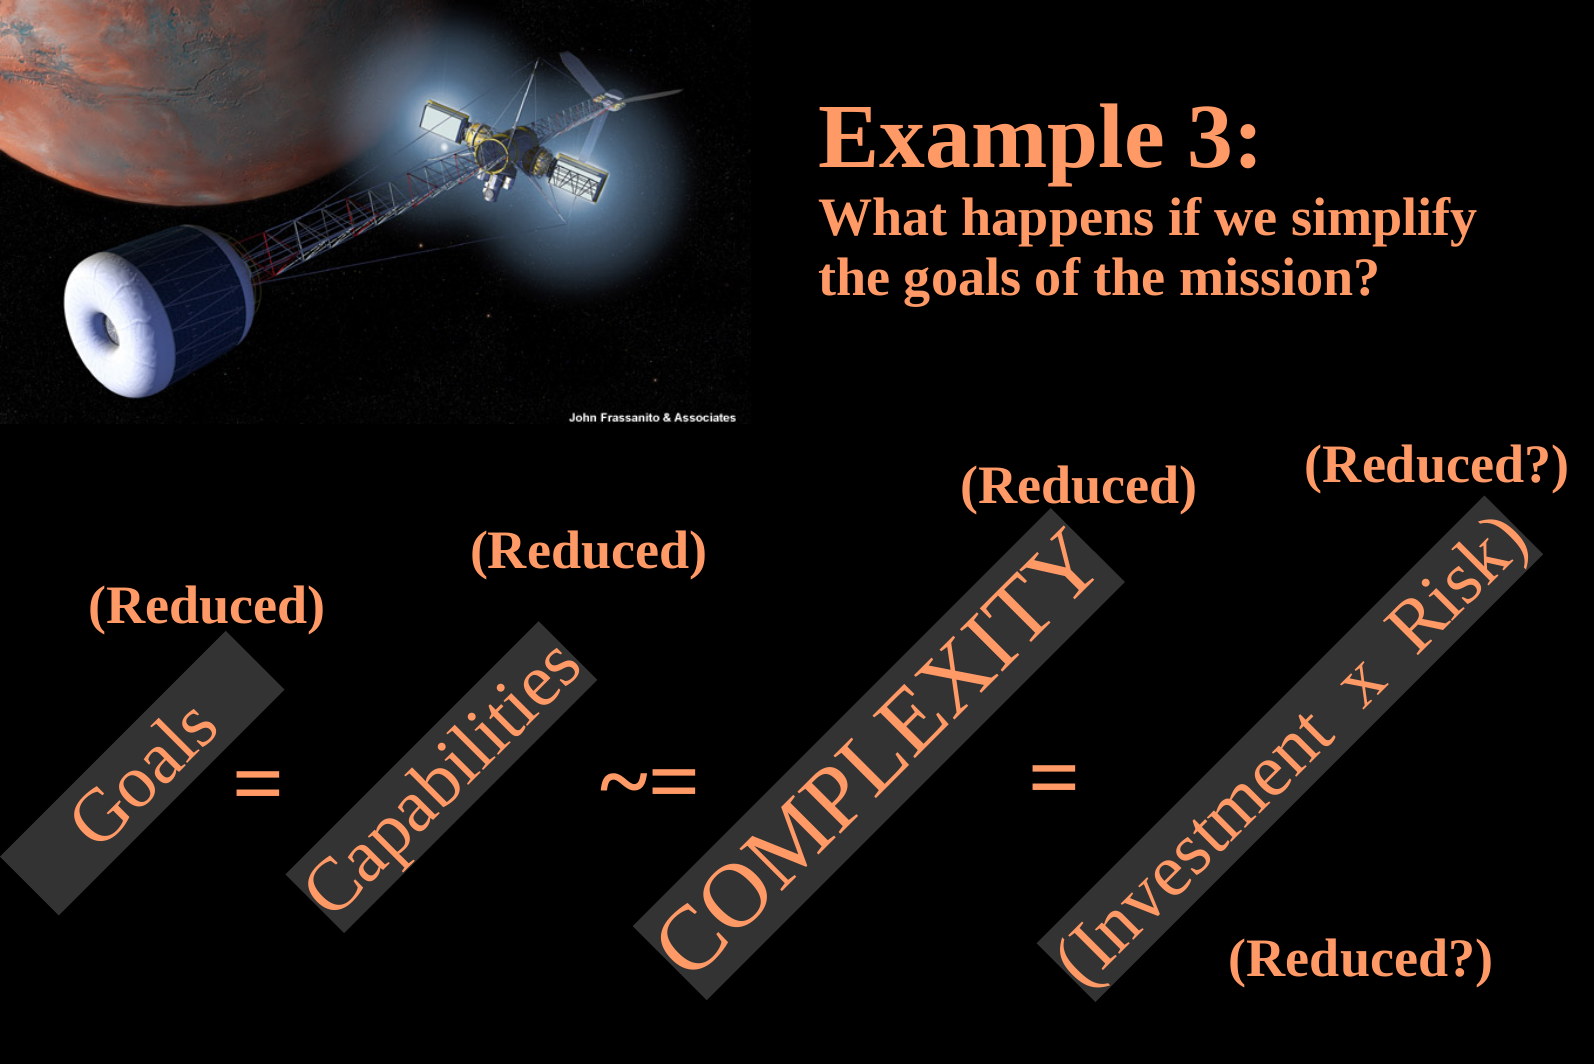

Example 3:
What happens if we simplify
the goals of the mission?
(Reduced?)
(Reduced)
(Reduced)
(Reduced)
COMPLEXITY
(Investment x Risk)
=
~=
Goals
=
Capabilities
(Reduced?)